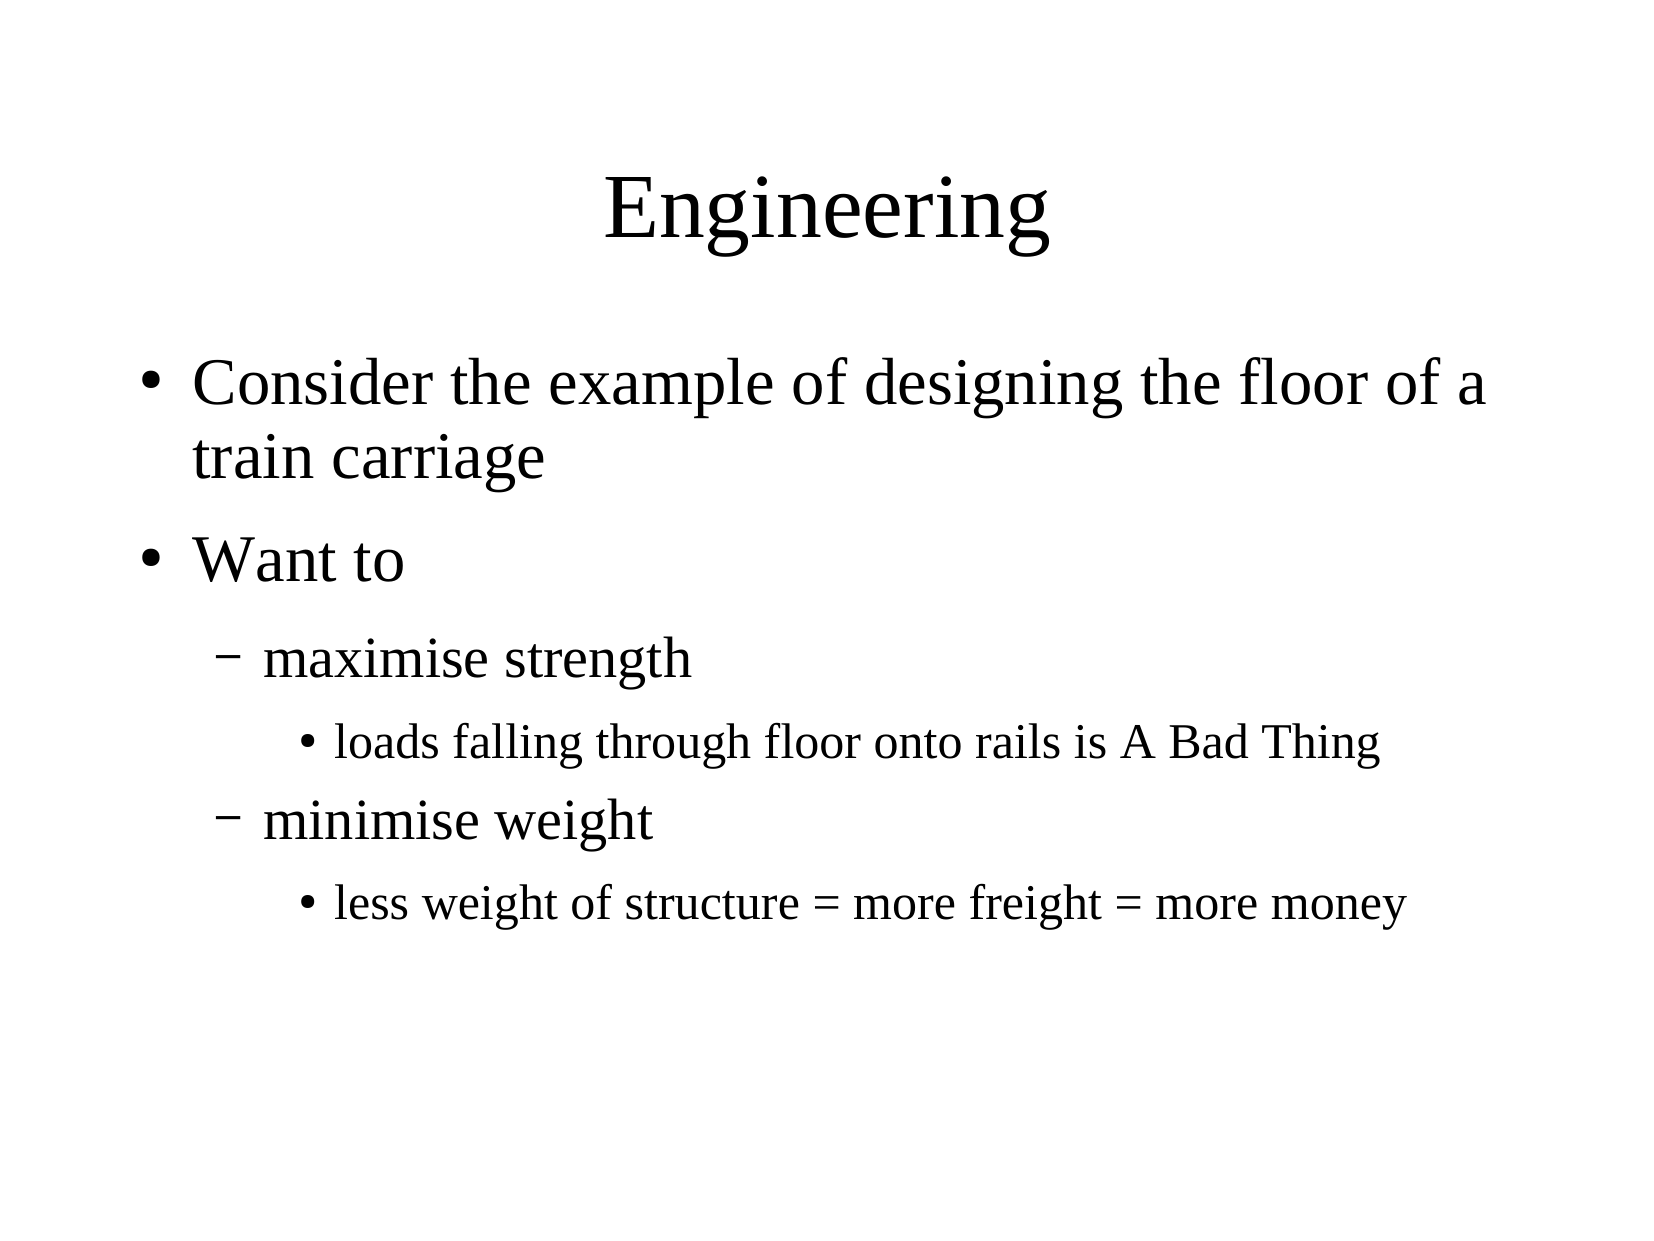

# Engineering
Consider the example of designing the floor of a train carriage
Want to
maximise strength
loads falling through floor onto rails is A Bad Thing
minimise weight
less weight of structure = more freight = more money